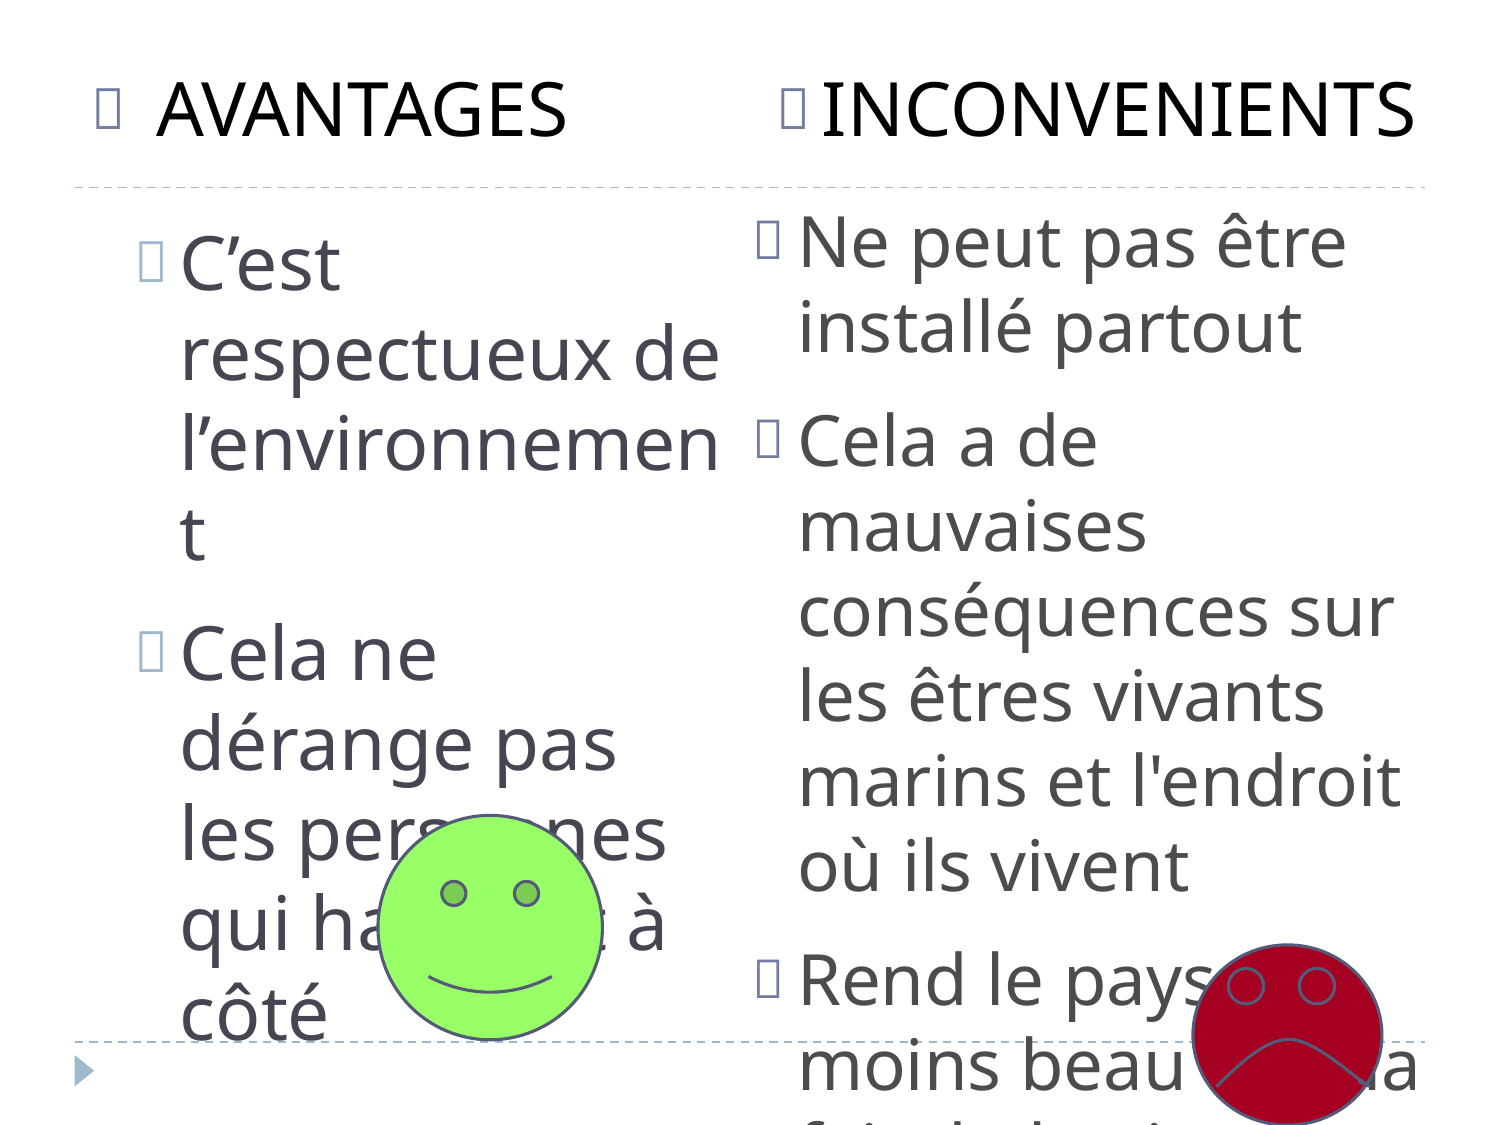

# AVANTAGES
INCONVENIENTS
Ne peut pas être installé partout
Cela a de mauvaises conséquences sur les êtres vivants marins et l'endroit où ils vivent
Rend le paysage moins beau et cela fait du bruit
C’est respectueux de l’environnement
Cela ne dérange pas les personnes qui habitent à côté